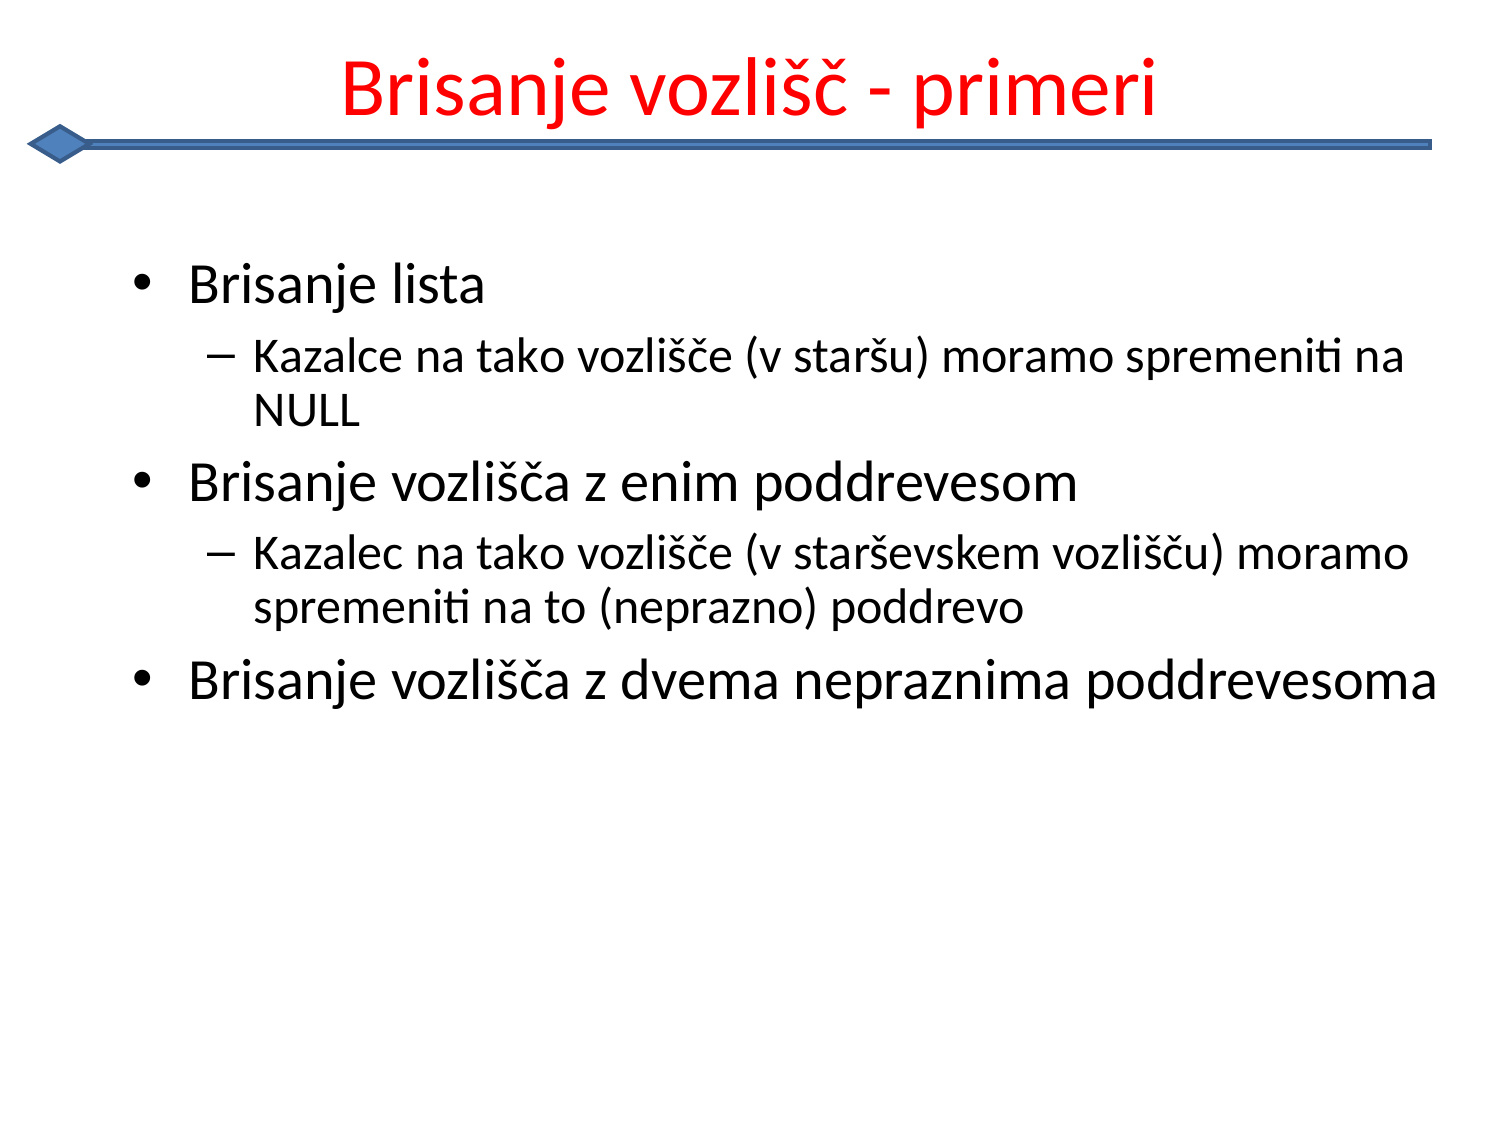

# Brisanje vozlišč - primeri
Brisanje lista
Kazalce na tako vozlišče (v staršu) moramo spremeniti na NULL
Brisanje vozlišča z enim poddrevesom
Kazalec na tako vozlišče (v starševskem vozlišču) moramo spremeniti na to (neprazno) poddrevo
Brisanje vozlišča z dvema nepraznima poddrevesoma